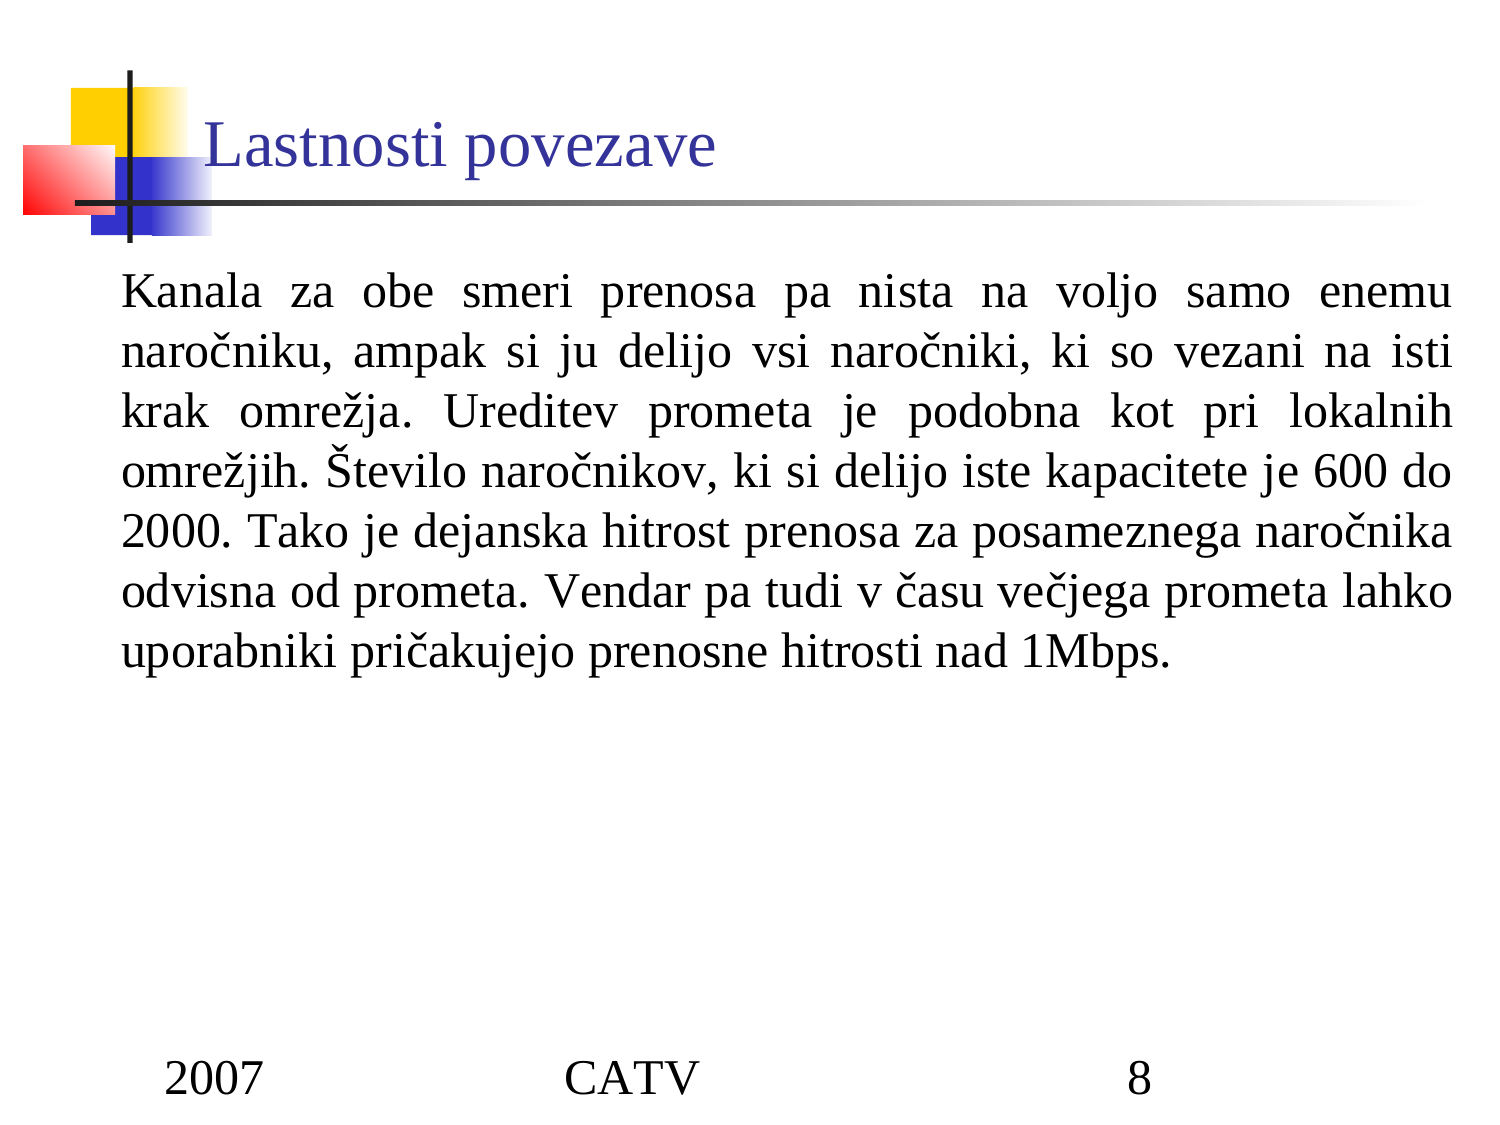

# Lastnosti povezave
	Kanala za obe smeri prenosa pa nista na voljo samo enemu naročniku, ampak si ju delijo vsi naročniki, ki so vezani na isti krak omrežja. Ureditev prometa je podobna kot pri lokalnih omrežjih. Število naročnikov, ki si delijo iste kapacitete je 600 do 2000. Tako je dejanska hitrost prenosa za posameznega naročnika odvisna od prometa. Vendar pa tudi v času večjega prometa lahko uporabniki pričakujejo prenosne hitrosti nad 1Mbps.
2007
CATV
8